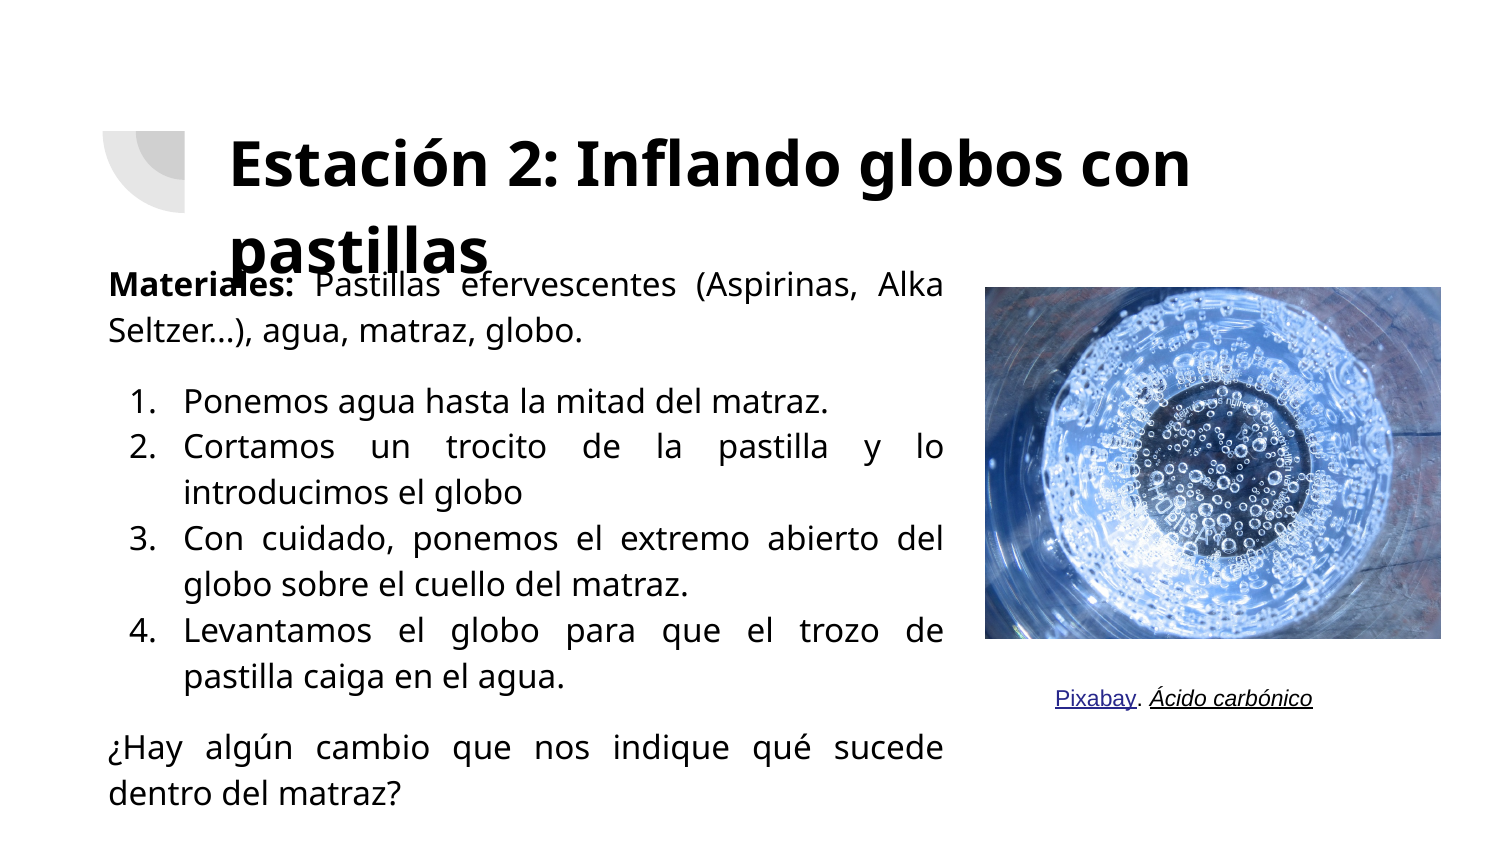

# Estación 2: Inflando globos con pastillas
Materiales: Pastillas efervescentes (Aspirinas, Alka Seltzer…), agua, matraz, globo.
Ponemos agua hasta la mitad del matraz.
Cortamos un trocito de la pastilla y lo introducimos el globo
Con cuidado, ponemos el extremo abierto del globo sobre el cuello del matraz.
Levantamos el globo para que el trozo de pastilla caiga en el agua.
¿Hay algún cambio que nos indique qué sucede dentro del matraz?
Pixabay. Ácido carbónico